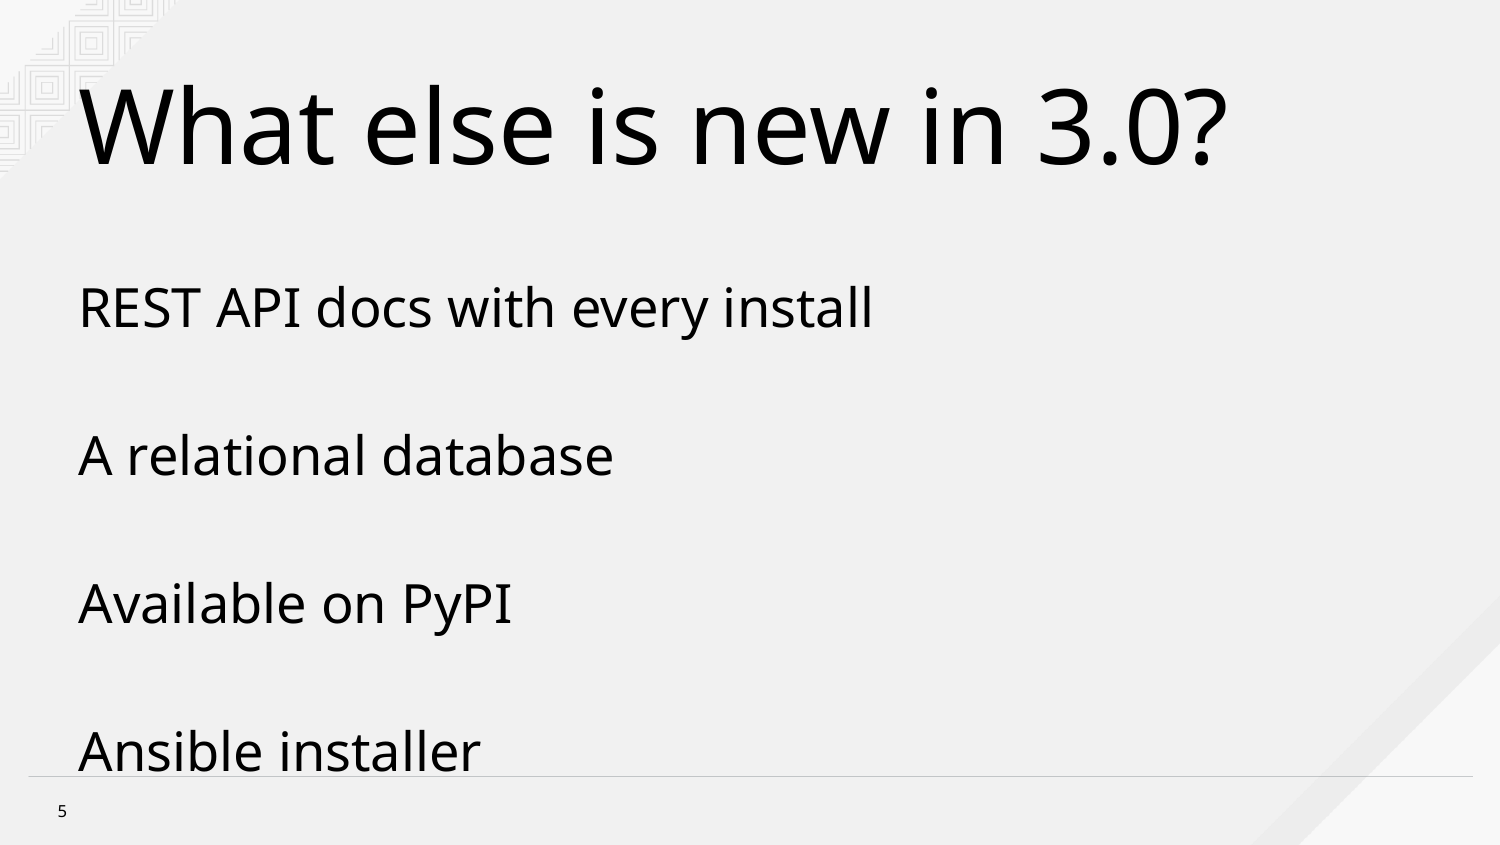

What else is new in 3.0?
REST API docs with every install
A relational database
Available on PyPI
Ansible installer
5